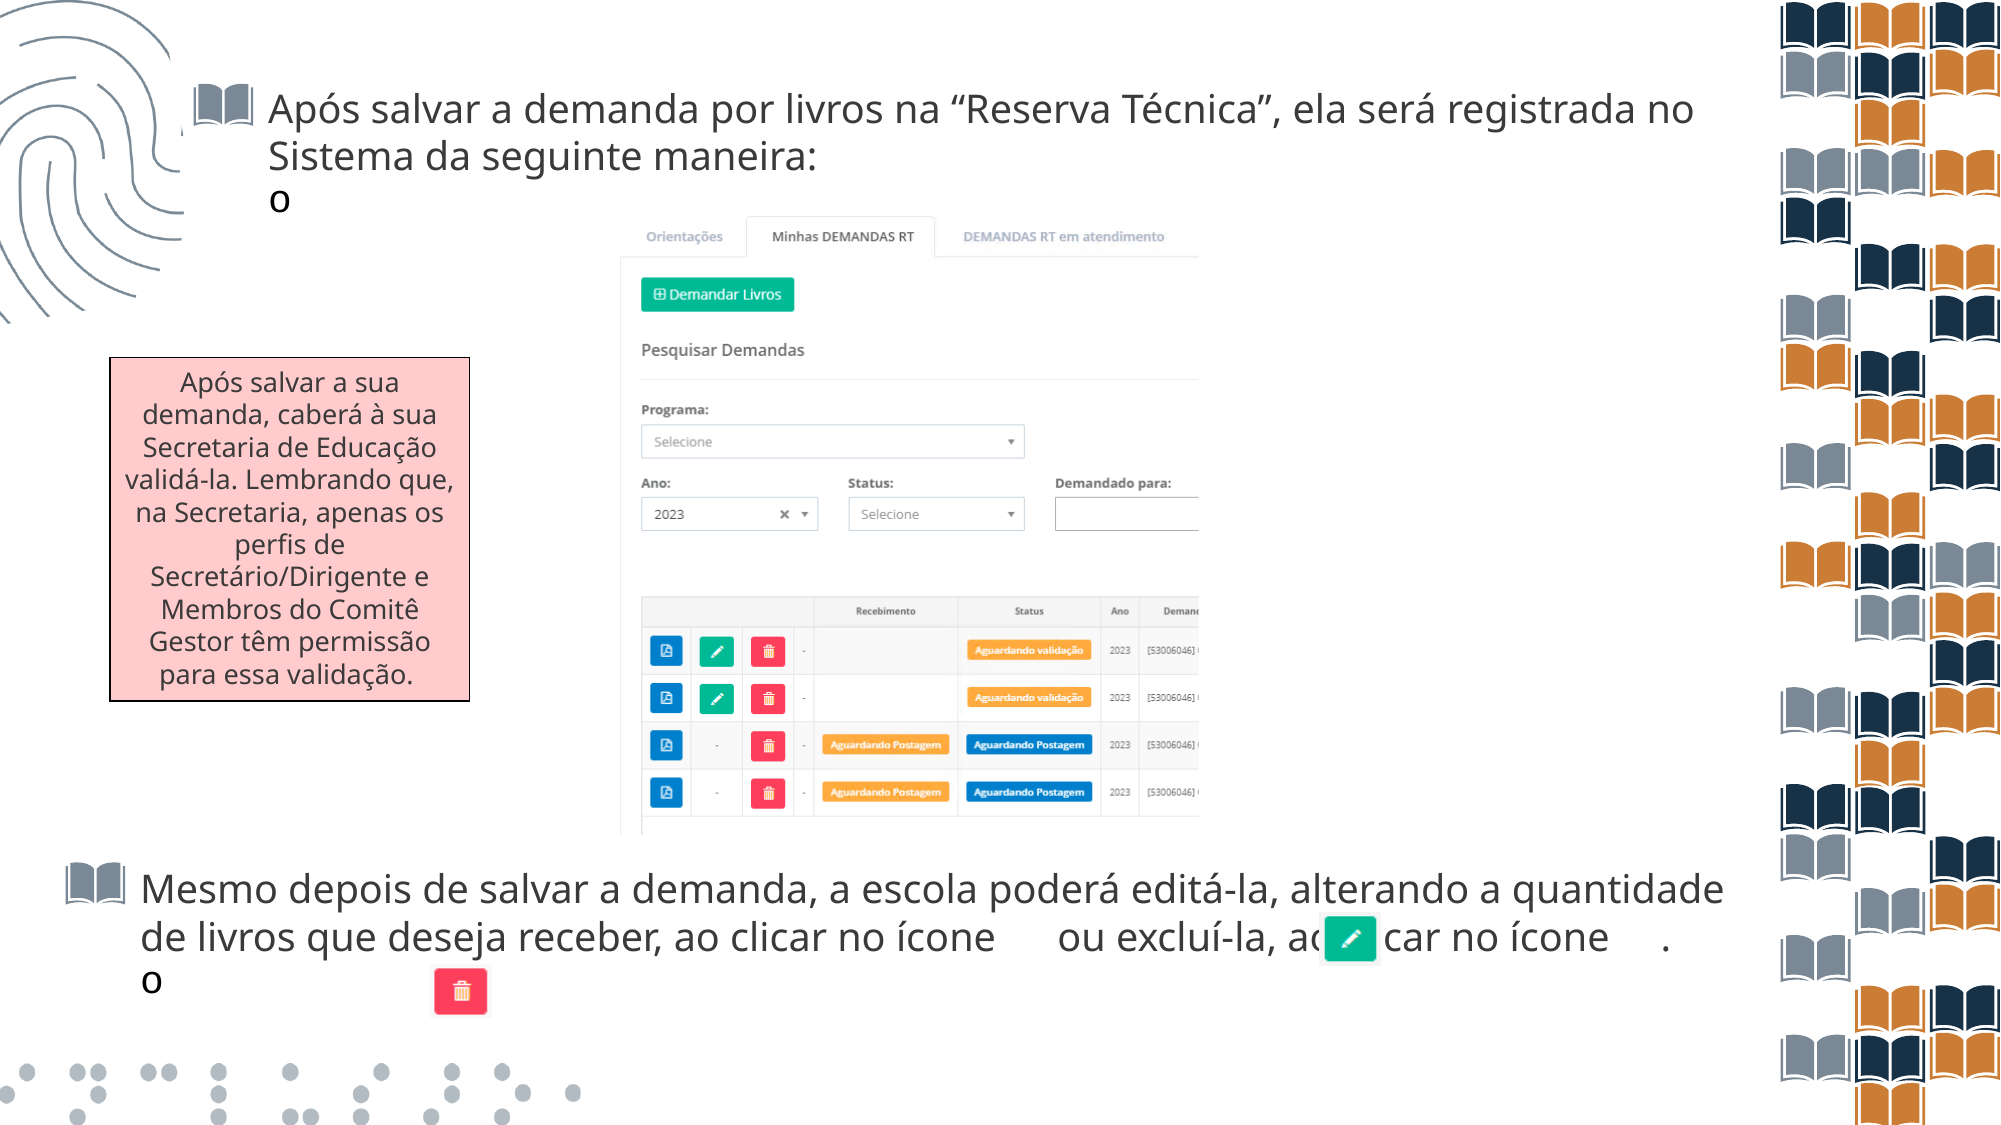

Após salvar a demanda por livros na “Reserva Técnica”, ela será registrada no Sistema da seguinte maneira:
Após salvar a sua demanda, caberá à sua Secretaria de Educação validá-la. Lembrando que, na Secretaria, apenas os perfis de Secretário/Dirigente e Membros do Comitê Gestor têm permissão para essa validação.
Mesmo depois de salvar a demanda, a escola poderá editá-la, alterando a quantidade de livros que deseja receber, ao clicar no ícone ou excluí-la, ao clicar no ícone .